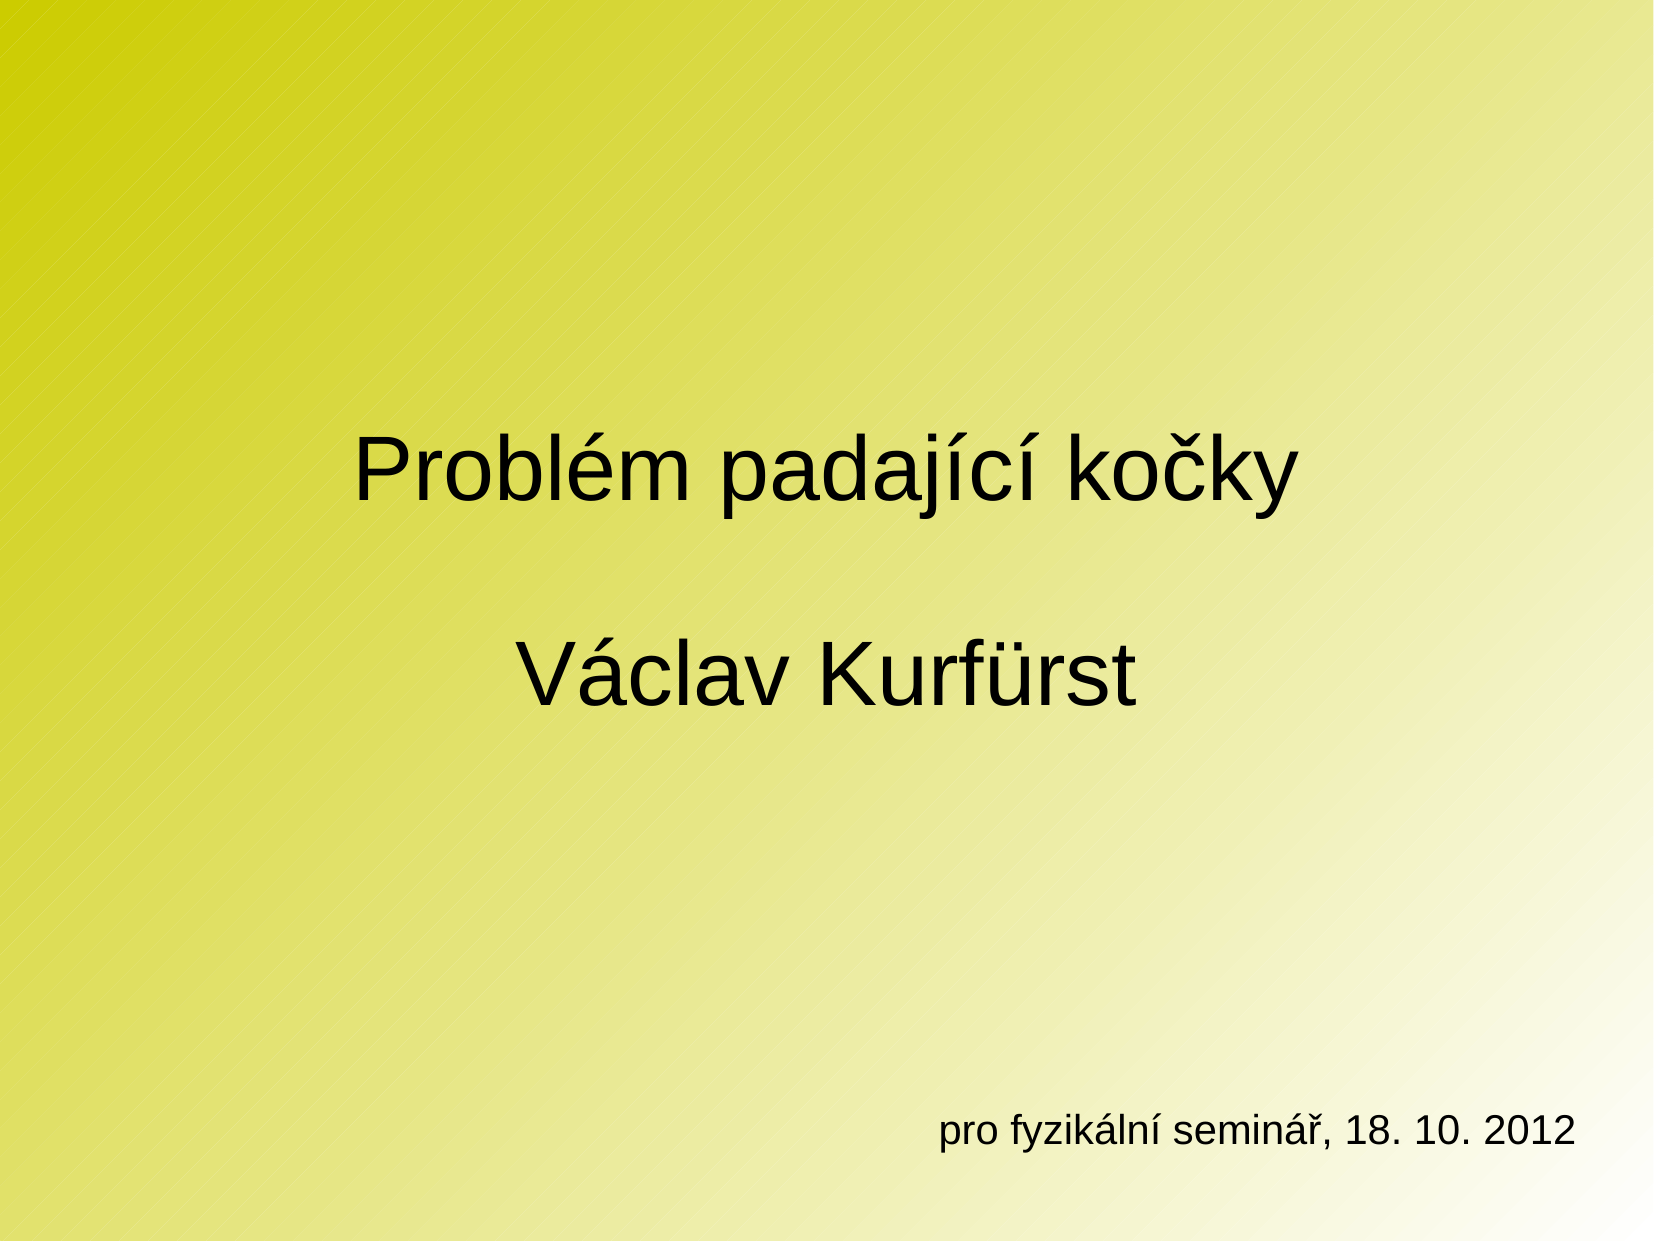

# Problém padající kočky Václav Kurfürst
pro fyzikální seminář, 18. 10. 2012